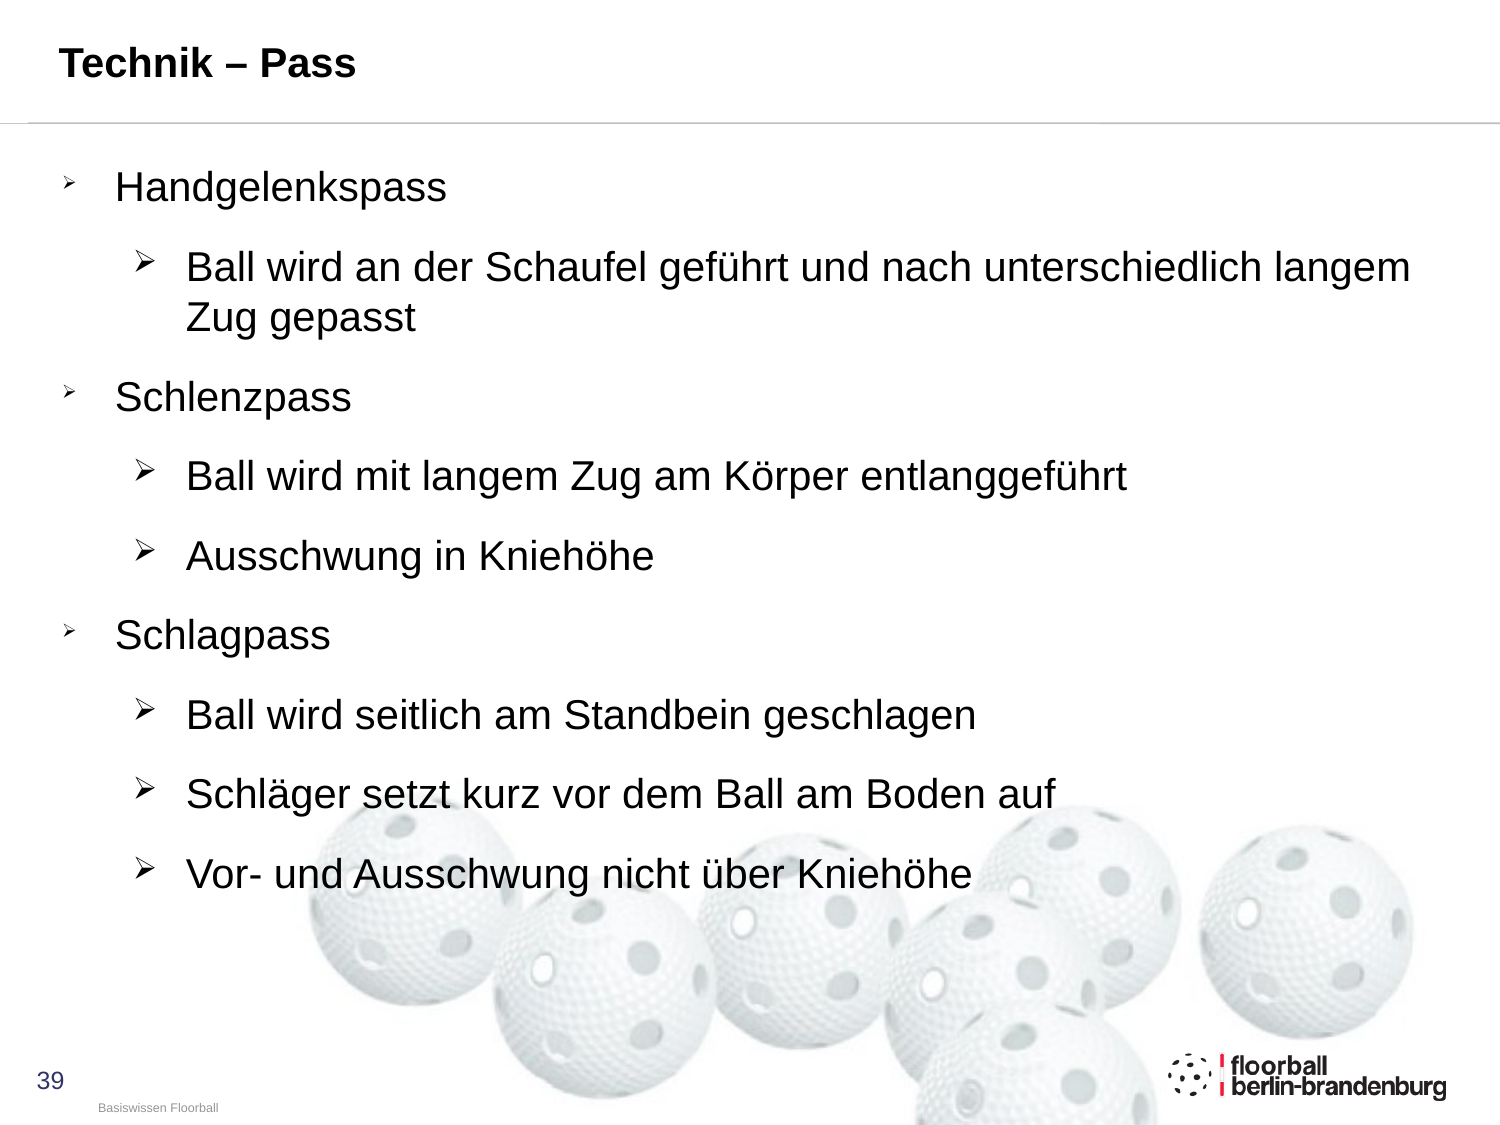

Technik – Pass
Handgelenkspass
Ball wird an der Schaufel geführt und nach unterschiedlich langem Zug gepasst
Schlenzpass
Ball wird mit langem Zug am Körper entlanggeführt
Ausschwung in Kniehöhe
Schlagpass
Ball wird seitlich am Standbein geschlagen
Schläger setzt kurz vor dem Ball am Boden auf
Vor- und Ausschwung nicht über Kniehöhe